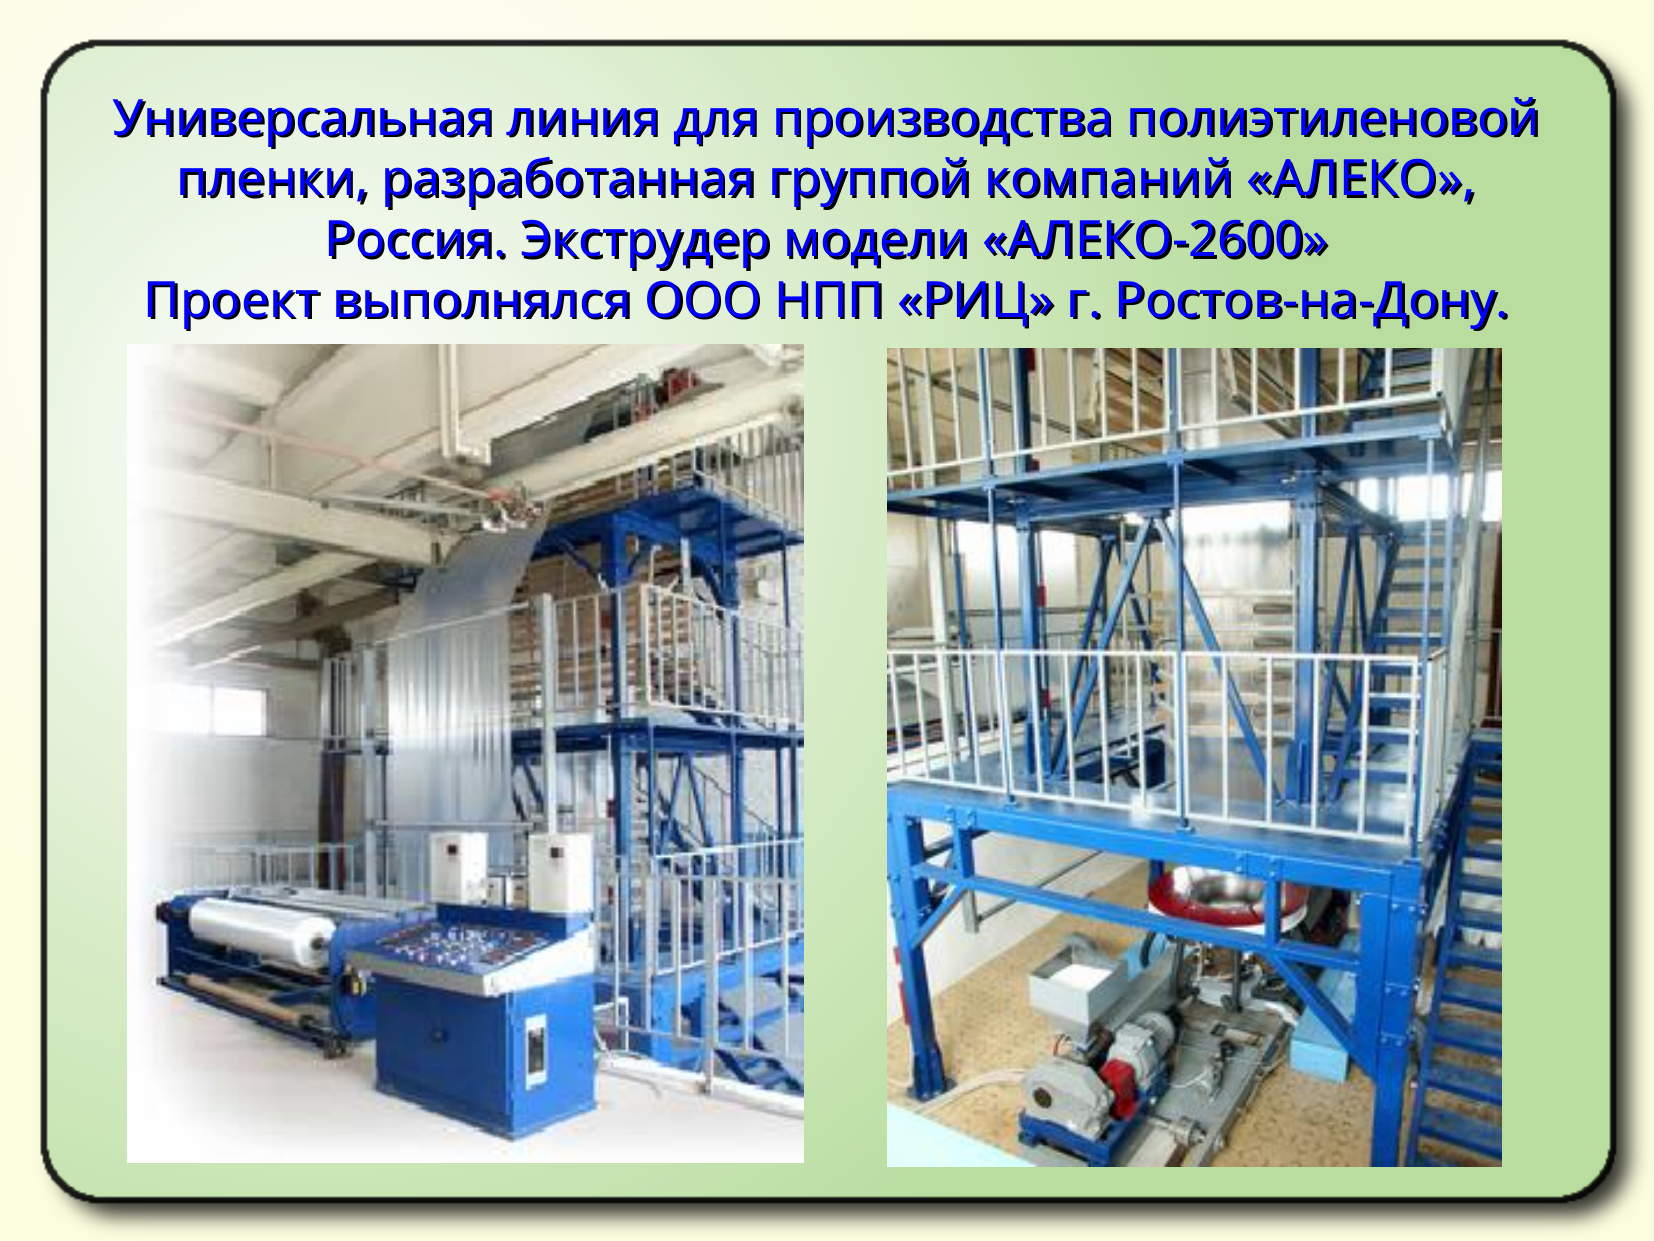

# Универсальная линия для производства полиэтиленовой пленки, разработанная группой компаний «АЛЕКО», Россия. Экструдер модели «АЛЕКО-2600» Проект выполнялся ООО НПП «РИЦ» г. Ростов-на-Дону.